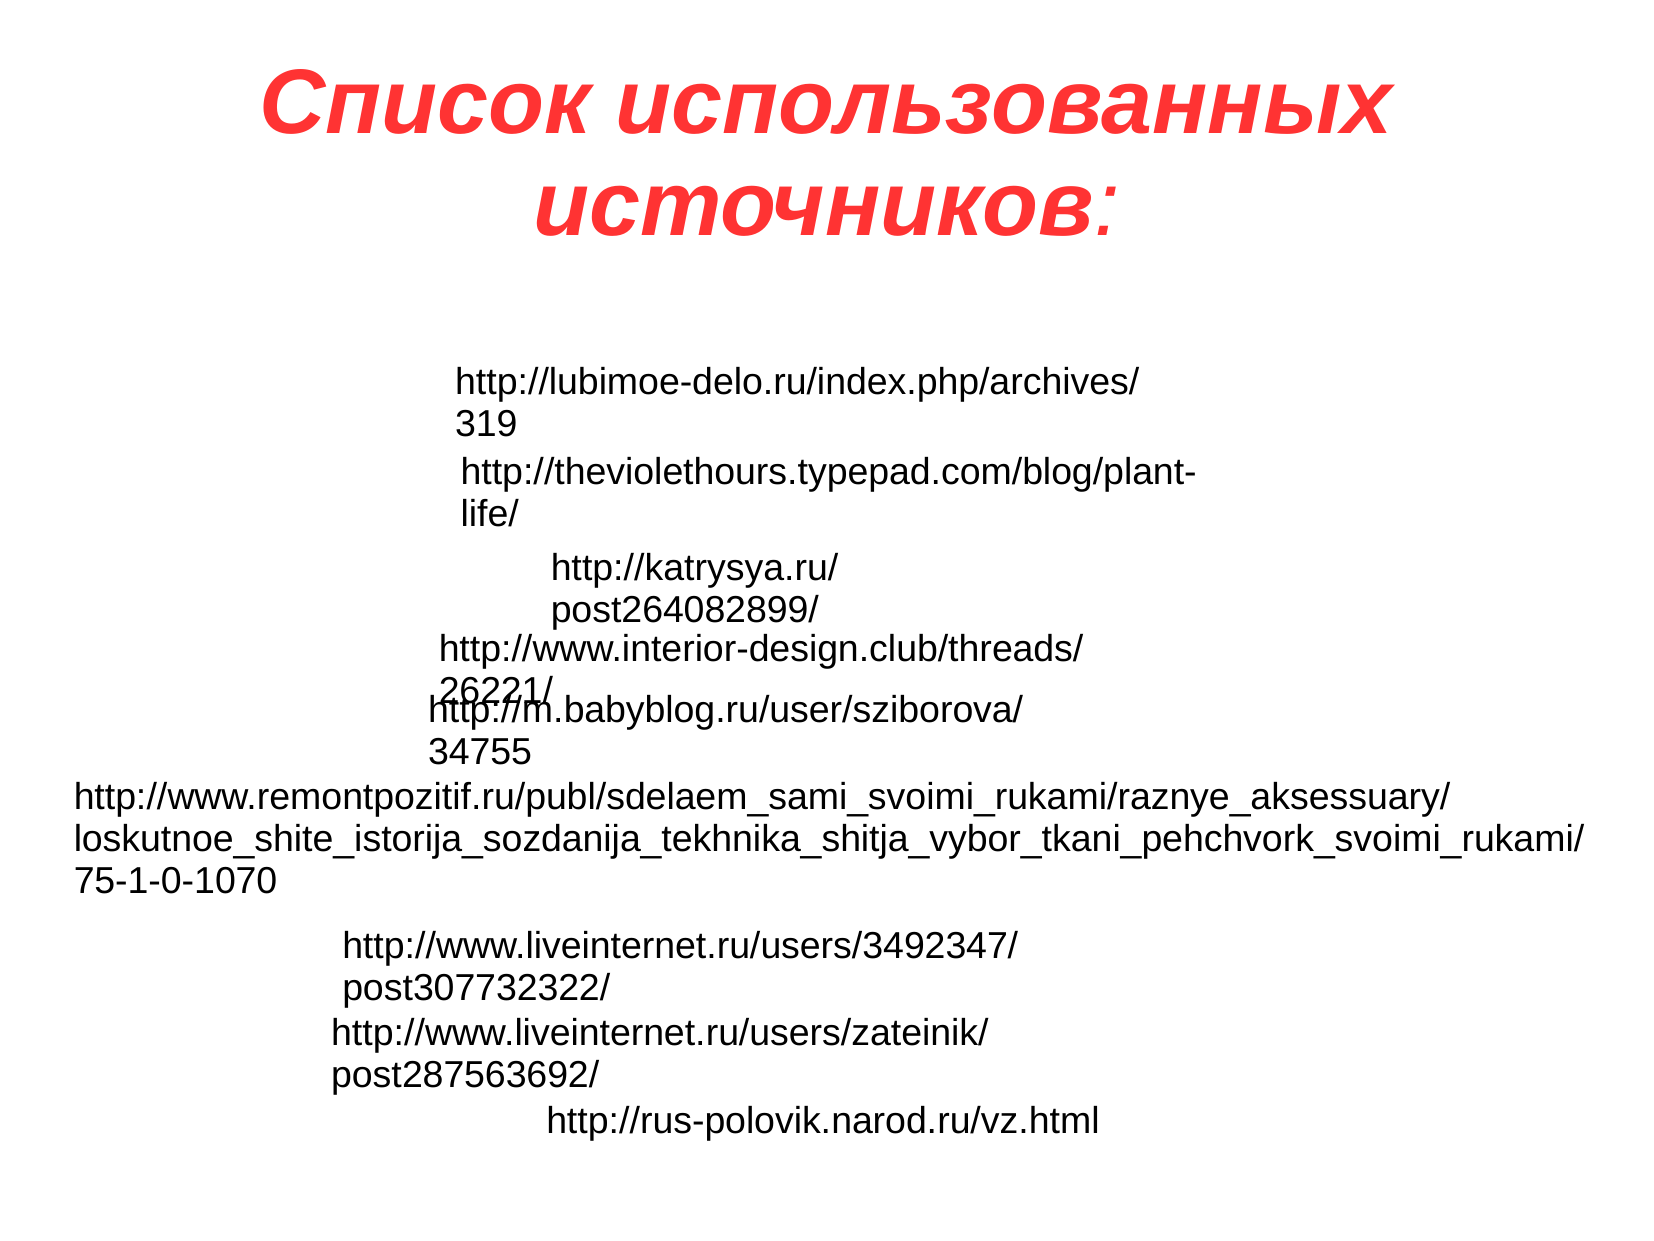

# Список использованных источников:
http://lubimoe-delo.ru/index.php/archives/319
http://theviolethours.typepad.com/blog/plant-life/
http://katrysya.ru/post264082899/
http://www.interior-design.club/threads/26221/
http://m.babyblog.ru/user/sziborova/34755
http://www.remontpozitif.ru/publ/sdelaem_sami_svoimi_rukami/raznye_aksessuary/loskutnoe_shite_istorija_sozdanija_tekhnika_shitja_vybor_tkani_pehchvork_svoimi_rukami/75-1-0-1070
http://www.liveinternet.ru/users/3492347/post307732322/
http://www.liveinternet.ru/users/zateinik/post287563692/
http://rus-polovik.narod.ru/vz.html